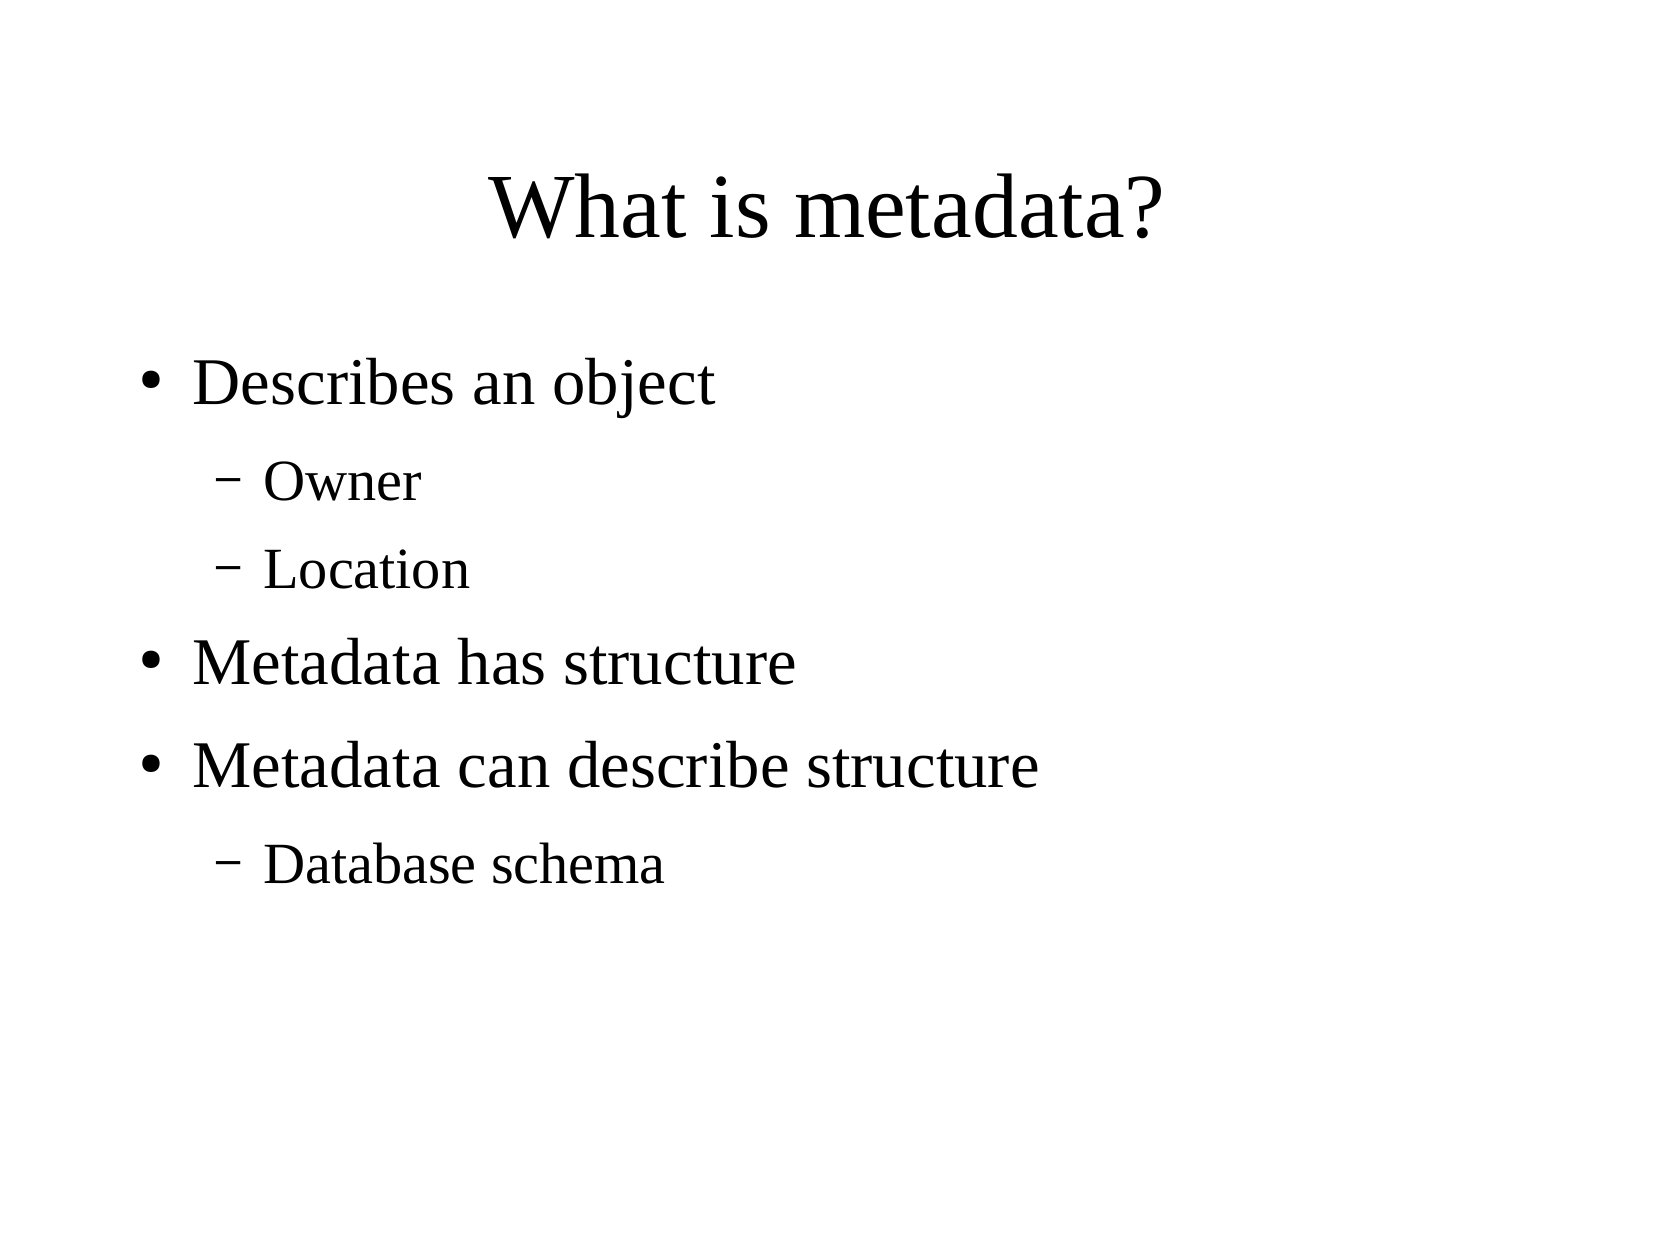

# What is metadata?
Describes an object
Owner
Location
Metadata has structure
Metadata can describe structure
Database schema